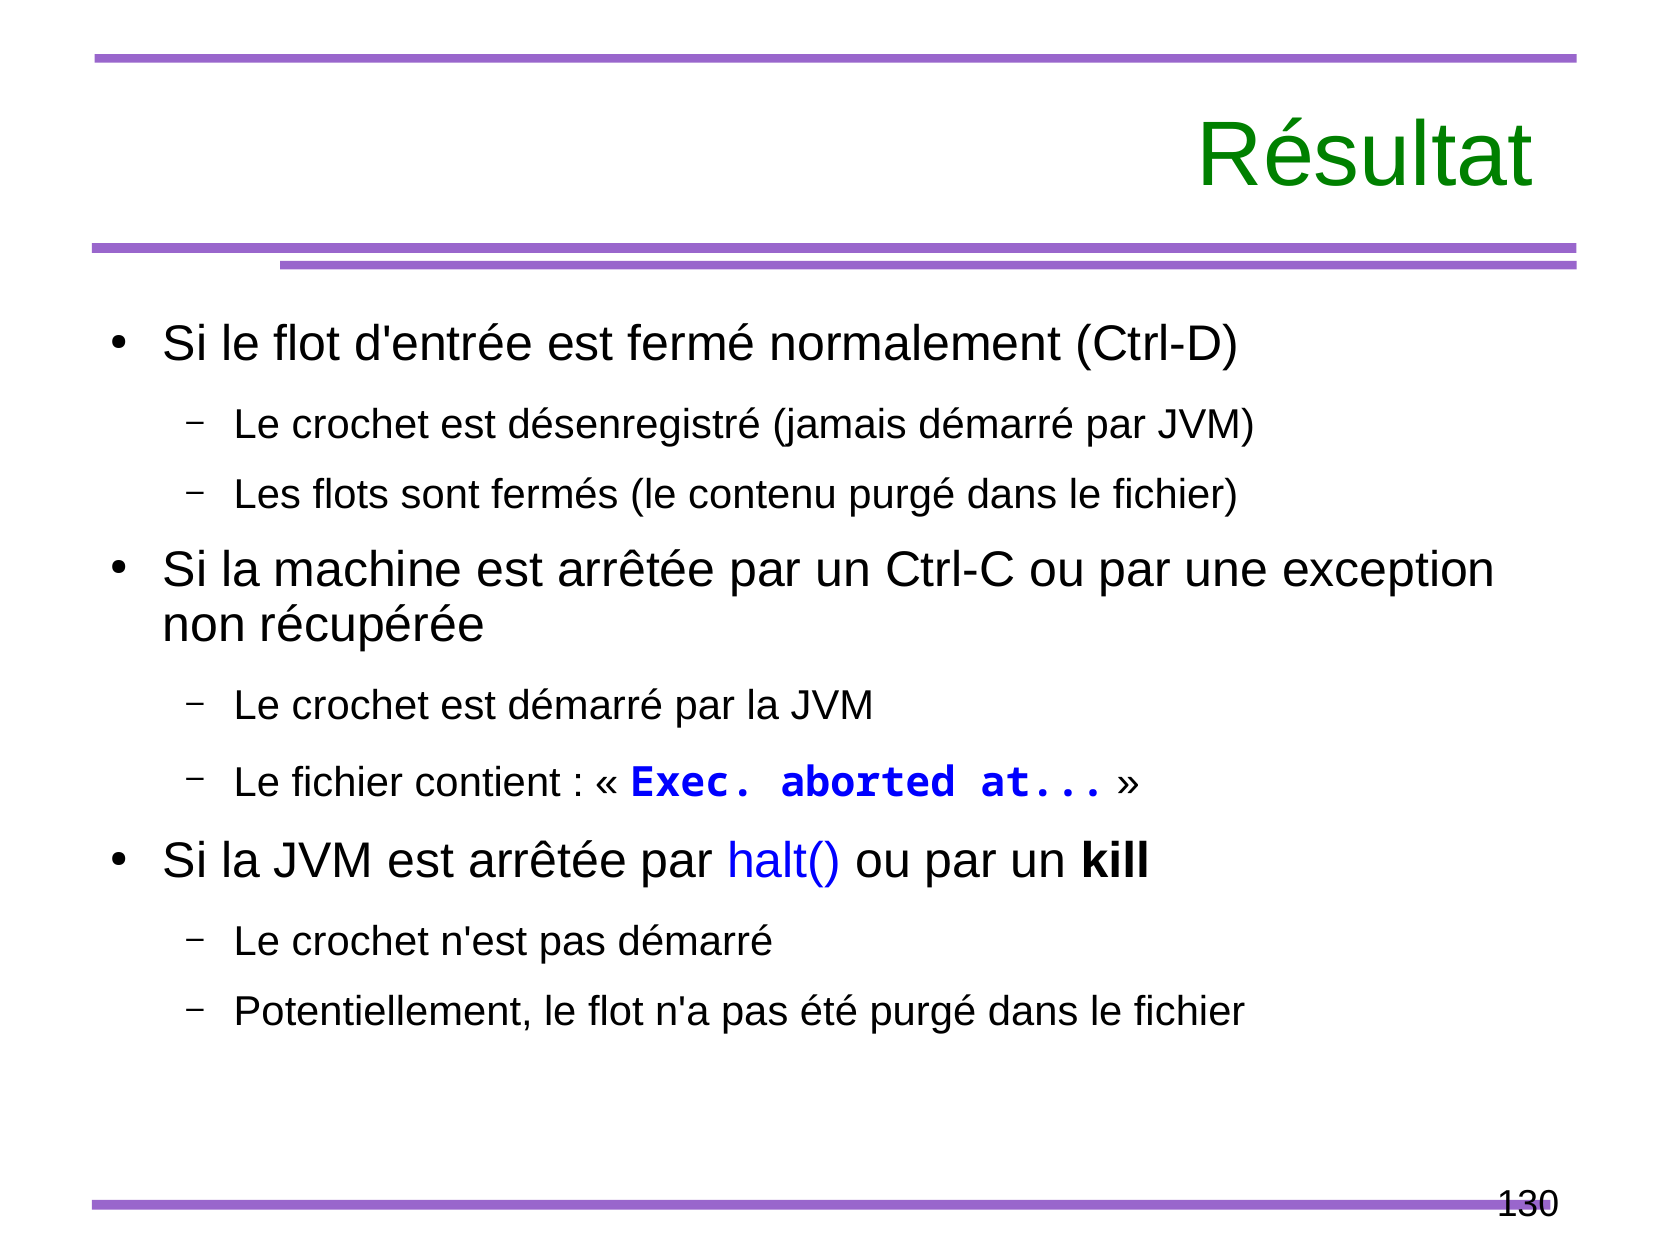

# Résultat
Si le flot d'entrée est fermé normalement (Ctrl-D)
Le crochet est désenregistré (jamais démarré par JVM)
Les flots sont fermés (le contenu purgé dans le fichier)
Si la machine est arrêtée par un Ctrl-C ou par une exception non récupérée
Le crochet est démarré par la JVM
Le fichier contient : « Exec. aborted at... »
Si la JVM est arrêtée par halt() ou par un kill
Le crochet n'est pas démarré
Potentiellement, le flot n'a pas été purgé dans le fichier